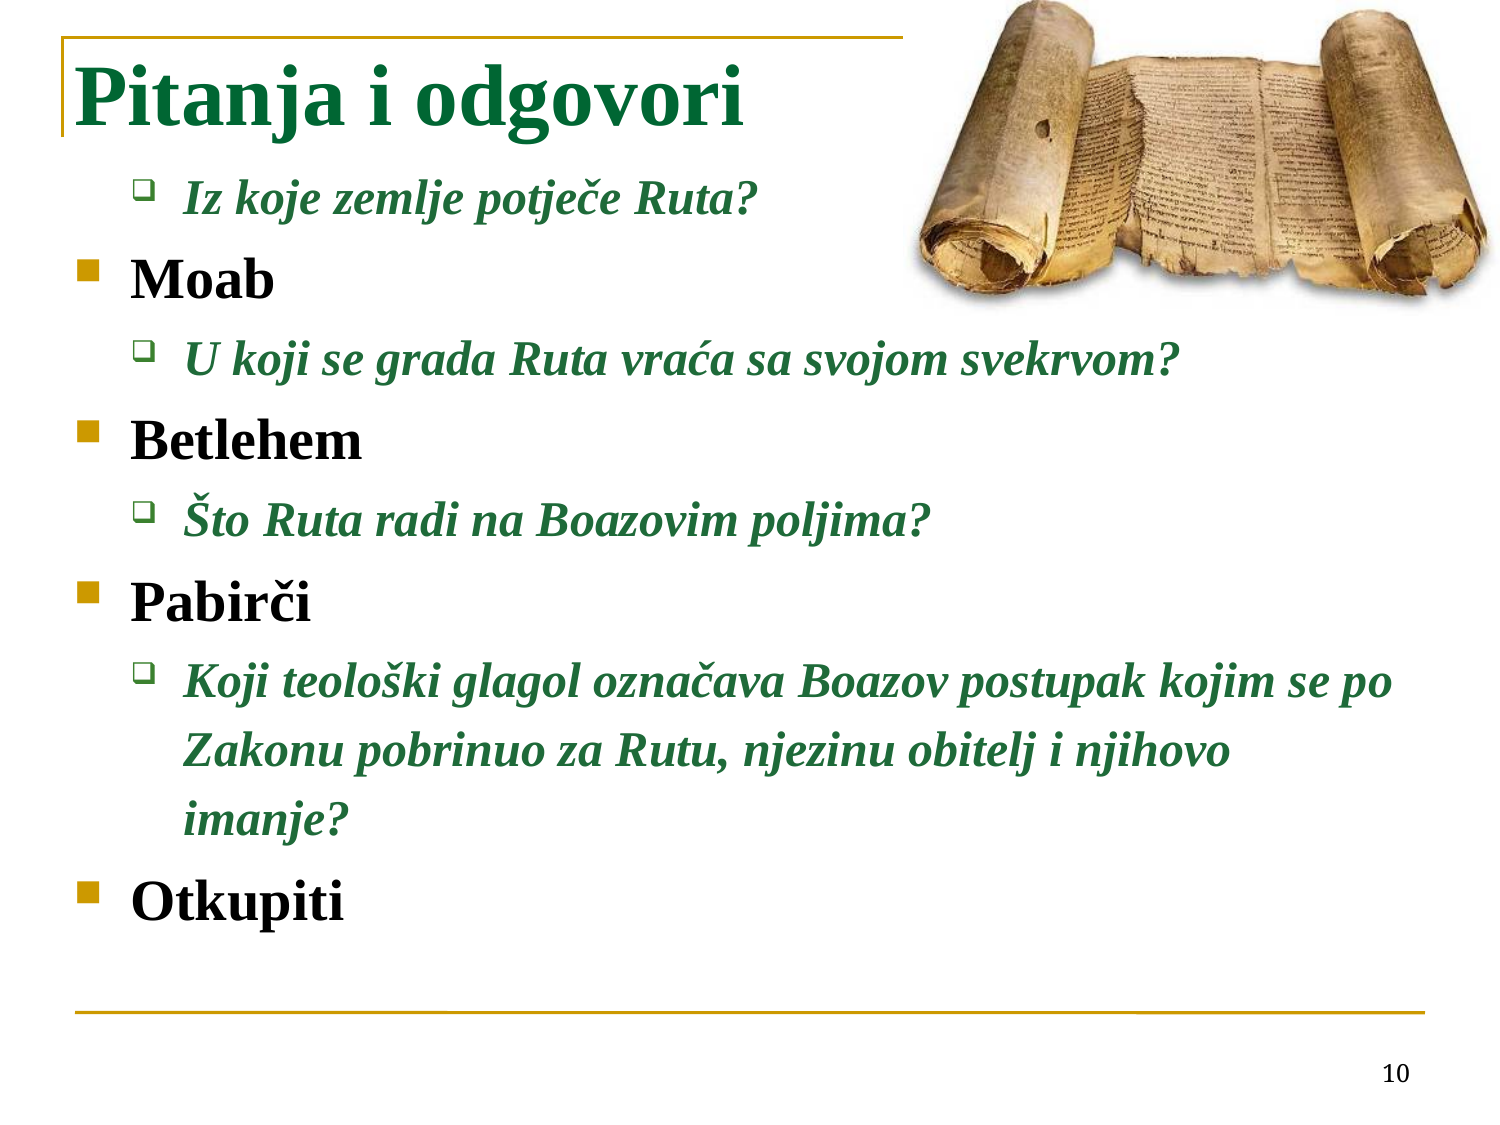

Pitanja i odgovori
Iz koje zemlje potječe Ruta?
Moab
U koji se grada Ruta vraća sa svojom svekrvom?
Betlehem
Što Ruta radi na Boazovim poljima?
Pabirči
Koji teološki glagol označava Boazov postupak kojim se po Zakonu pobrinuo za Rutu, njezinu obitelj i njihovo imanje?
Otkupiti